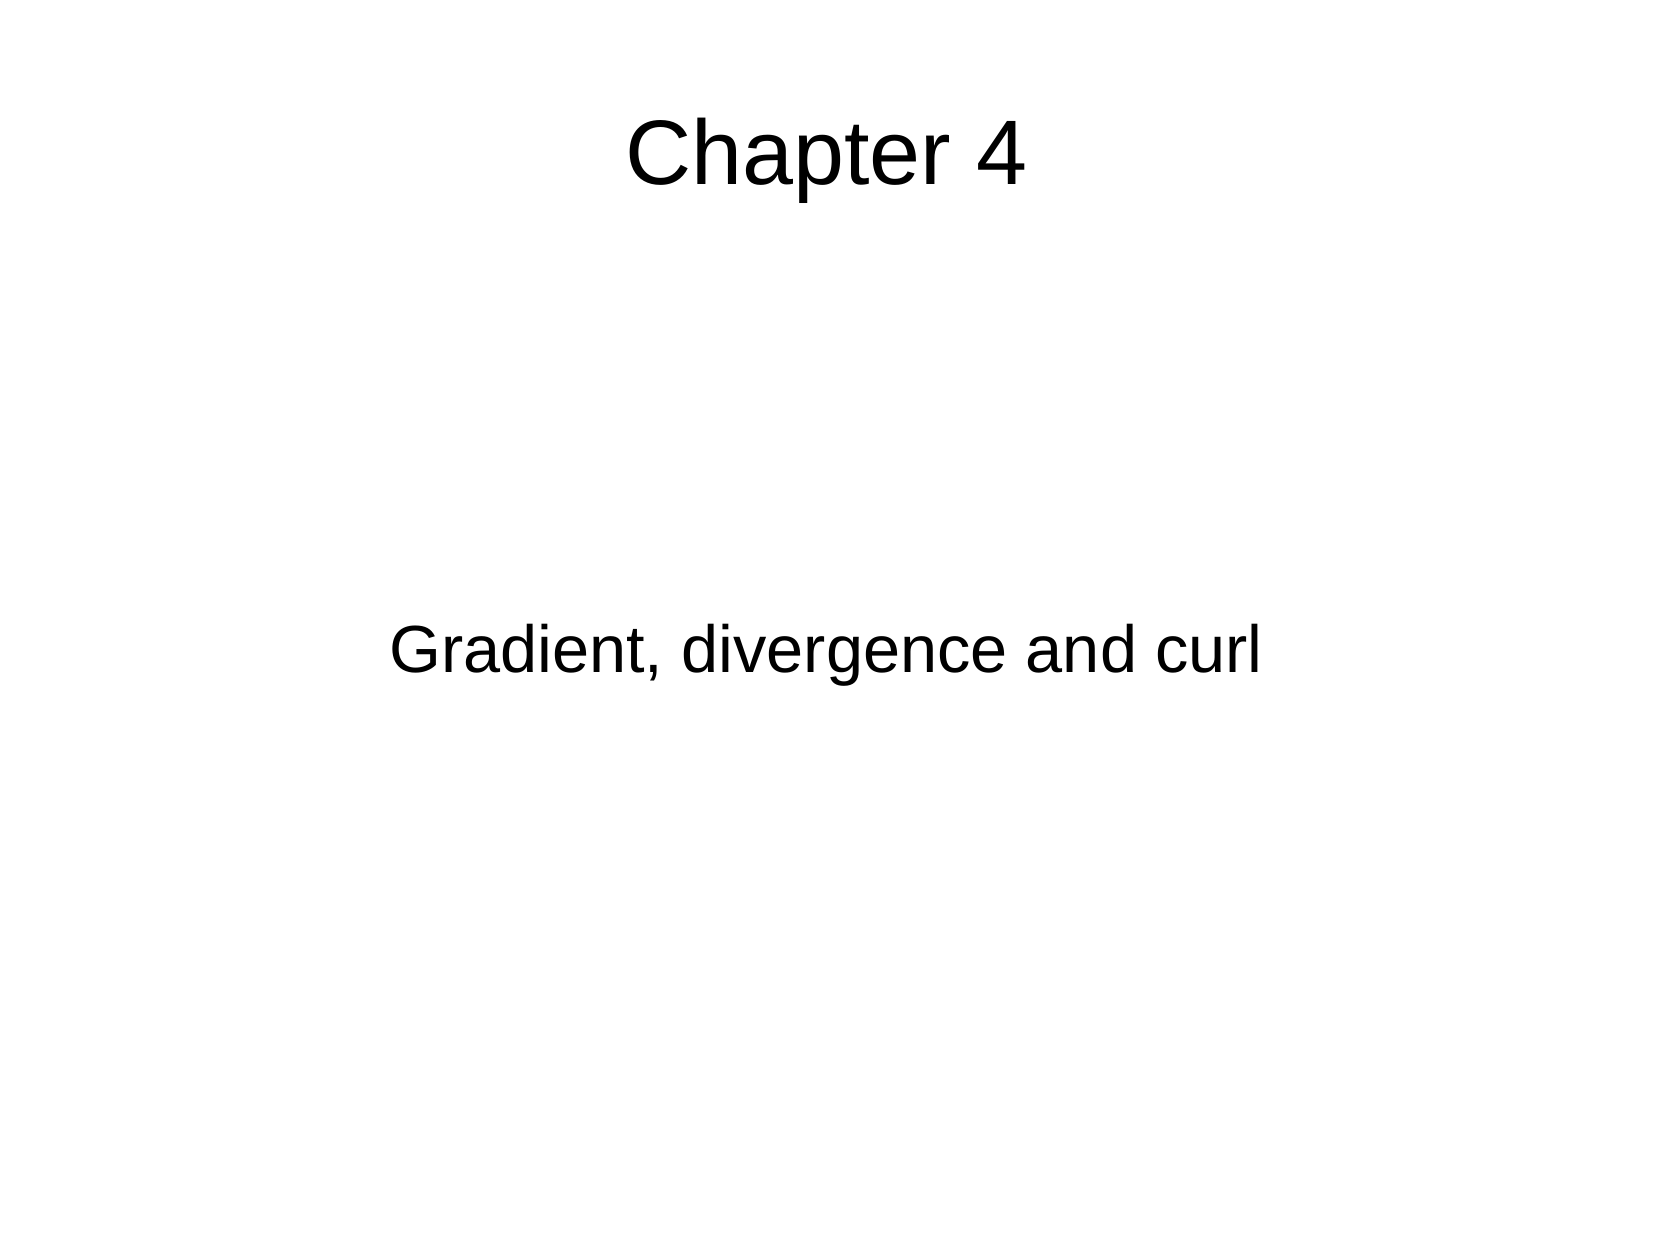

# Chapter 4
Gradient, divergence and curl